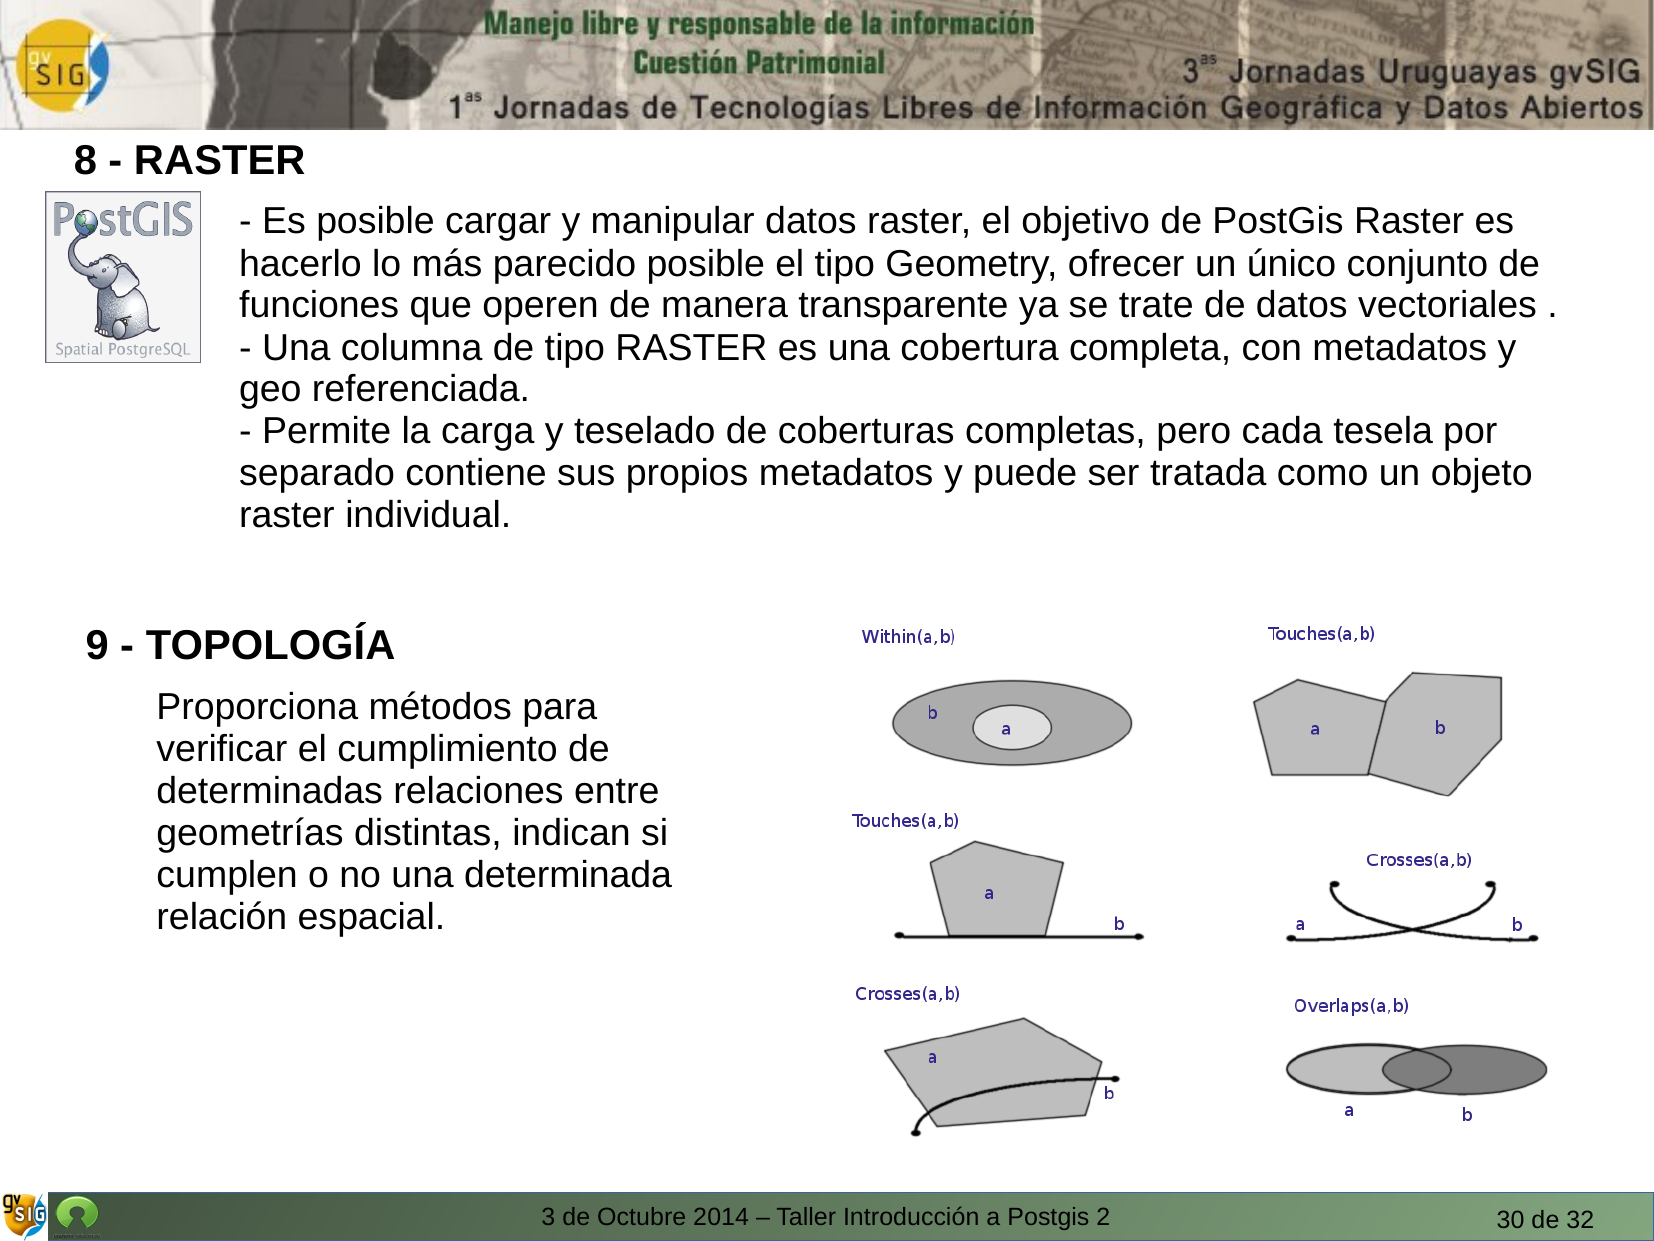

8 - RASTER
- Es posible cargar y manipular datos raster, el objetivo de PostGis Raster es hacerlo lo más parecido posible el tipo Geometry, ofrecer un único conjunto de funciones que operen de manera transparente ya se trate de datos vectoriales .
- Una columna de tipo RASTER es una cobertura completa, con metadatos y geo referenciada.
- Permite la carga y teselado de coberturas completas, pero cada tesela por separado contiene sus propios metadatos y puede ser tratada como un objeto raster individual.
9 - TOPOLOGÍA
Proporciona métodos para verificar el cumplimiento de determinadas relaciones entre geometrías distintas, indican si cumplen o no una determinada relación espacial.
3 de Octubre 2014 – Taller Introducción a Postgis 2
 de 32